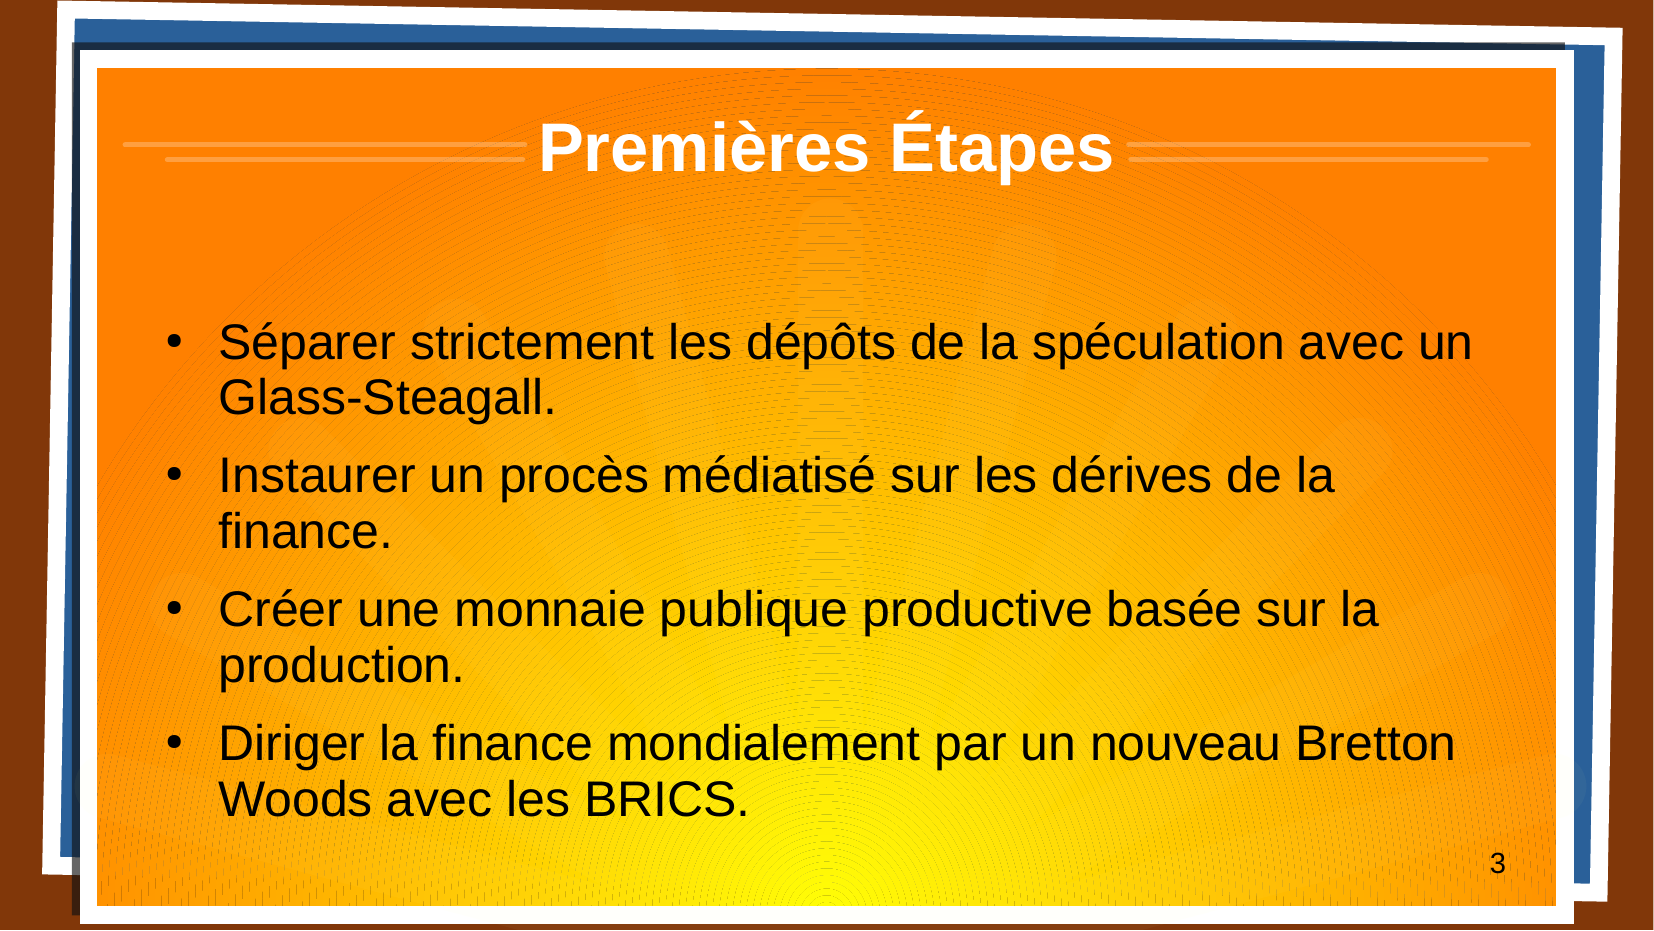

# Premières Étapes
Séparer strictement les dépôts de la spéculation avec un Glass-Steagall.
Instaurer un procès médiatisé sur les dérives de la finance.
Créer une monnaie publique productive basée sur la production.
Diriger la finance mondialement par un nouveau Bretton Woods avec les BRICS.
3